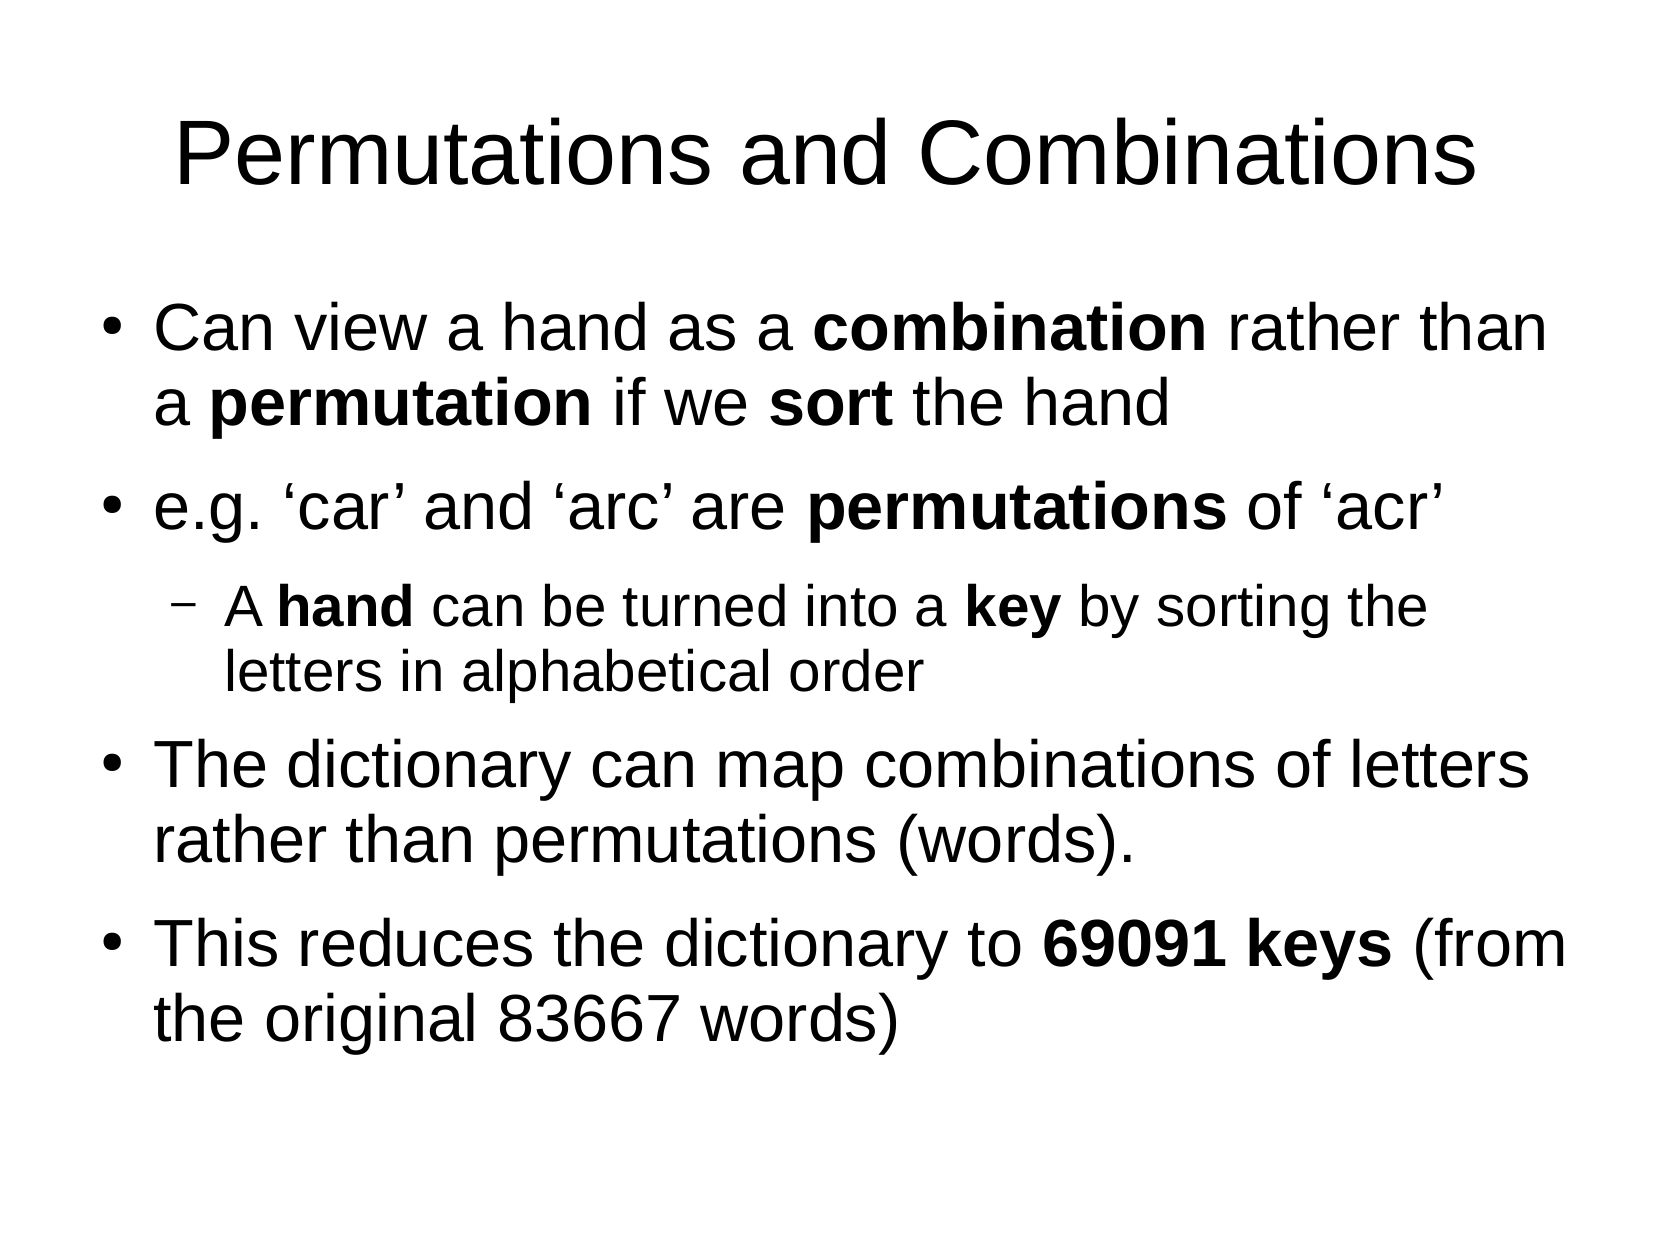

# Permutations and Combinations
Can view a hand as a combination rather than a permutation if we sort the hand
e.g. ‘car’ and ‘arc’ are permutations of ‘acr’
A hand can be turned into a key by sorting the letters in alphabetical order
The dictionary can map combinations of letters rather than permutations (words).
This reduces the dictionary to 69091 keys (from the original 83667 words)